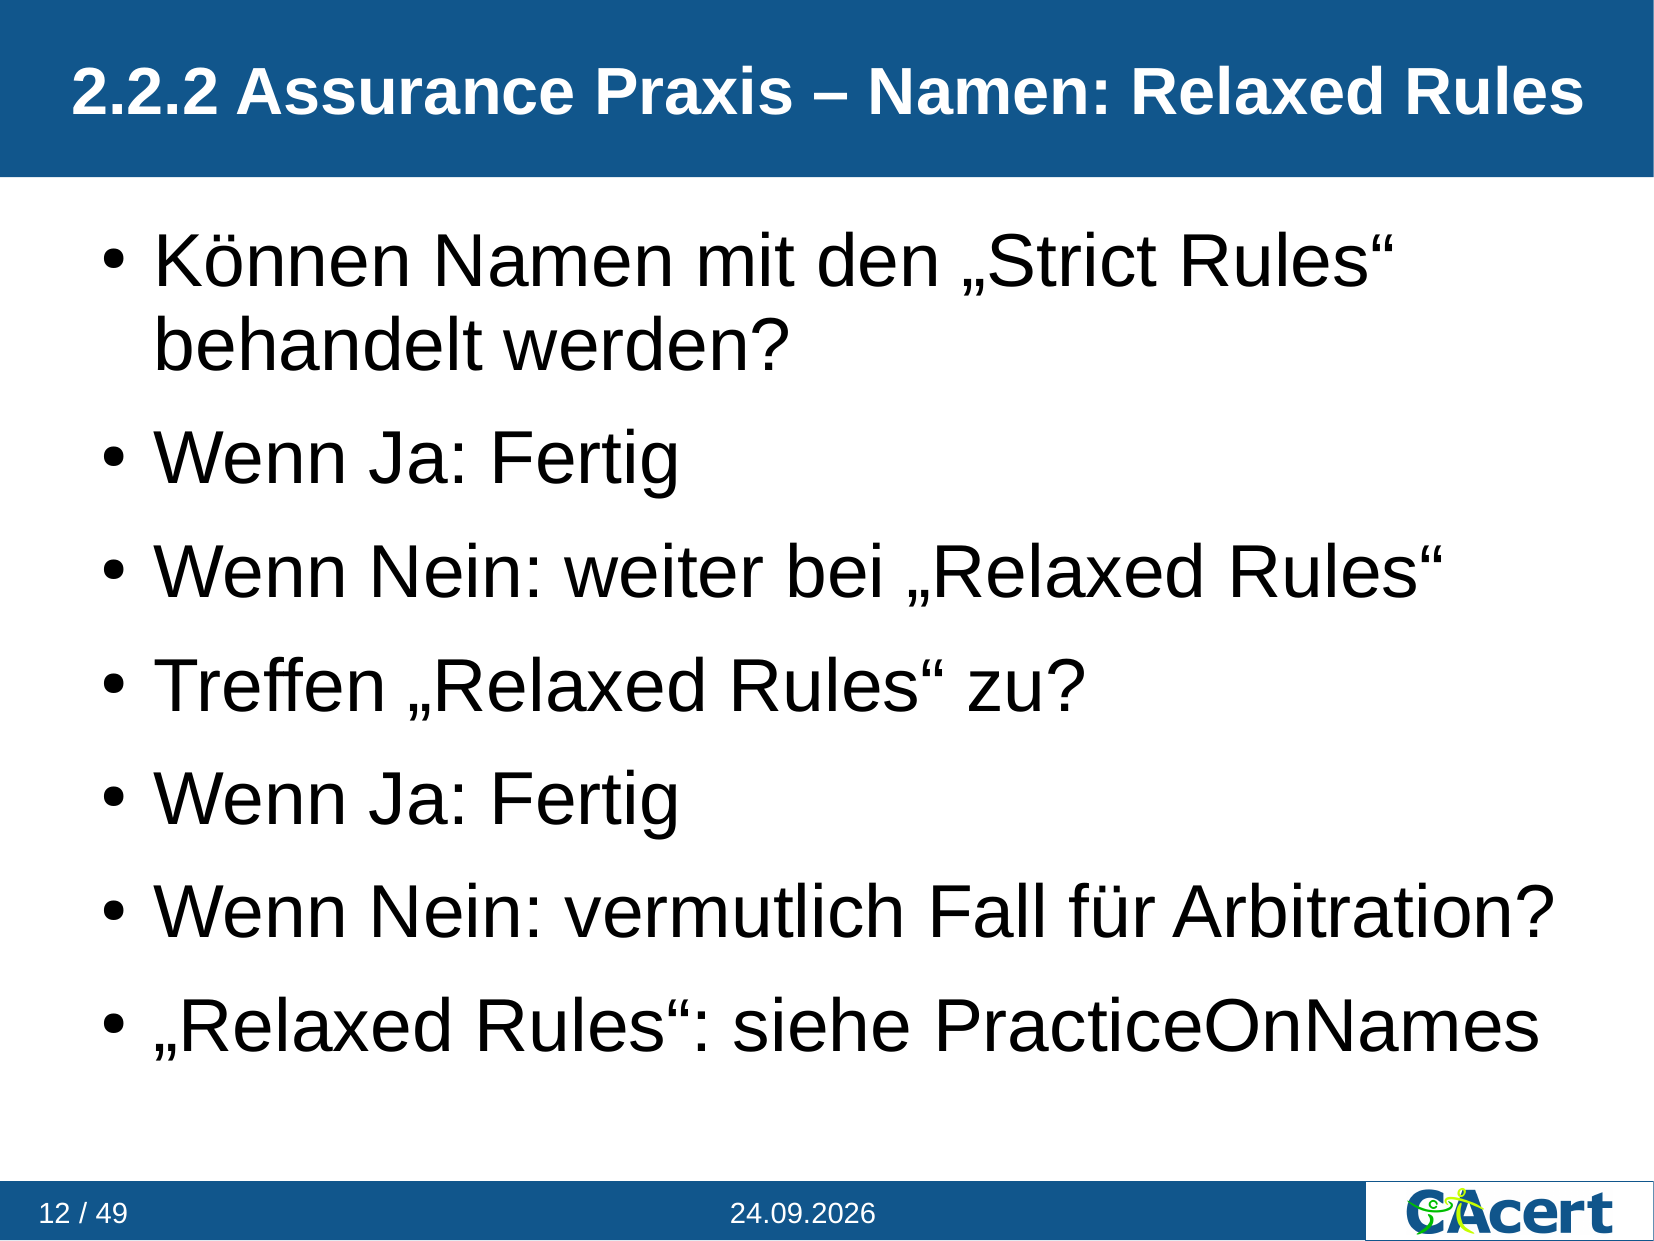

2.2.2 Assurance Praxis – Namen: Relaxed Rules
# Können Namen mit den „Strict Rules“ behandelt werden?
Wenn Ja: Fertig
Wenn Nein: weiter bei „Relaxed Rules“
Treffen „Relaxed Rules“ zu?
Wenn Ja: Fertig
Wenn Nein: vermutlich Fall für Arbitration?
„Relaxed Rules“: siehe PracticeOnNames